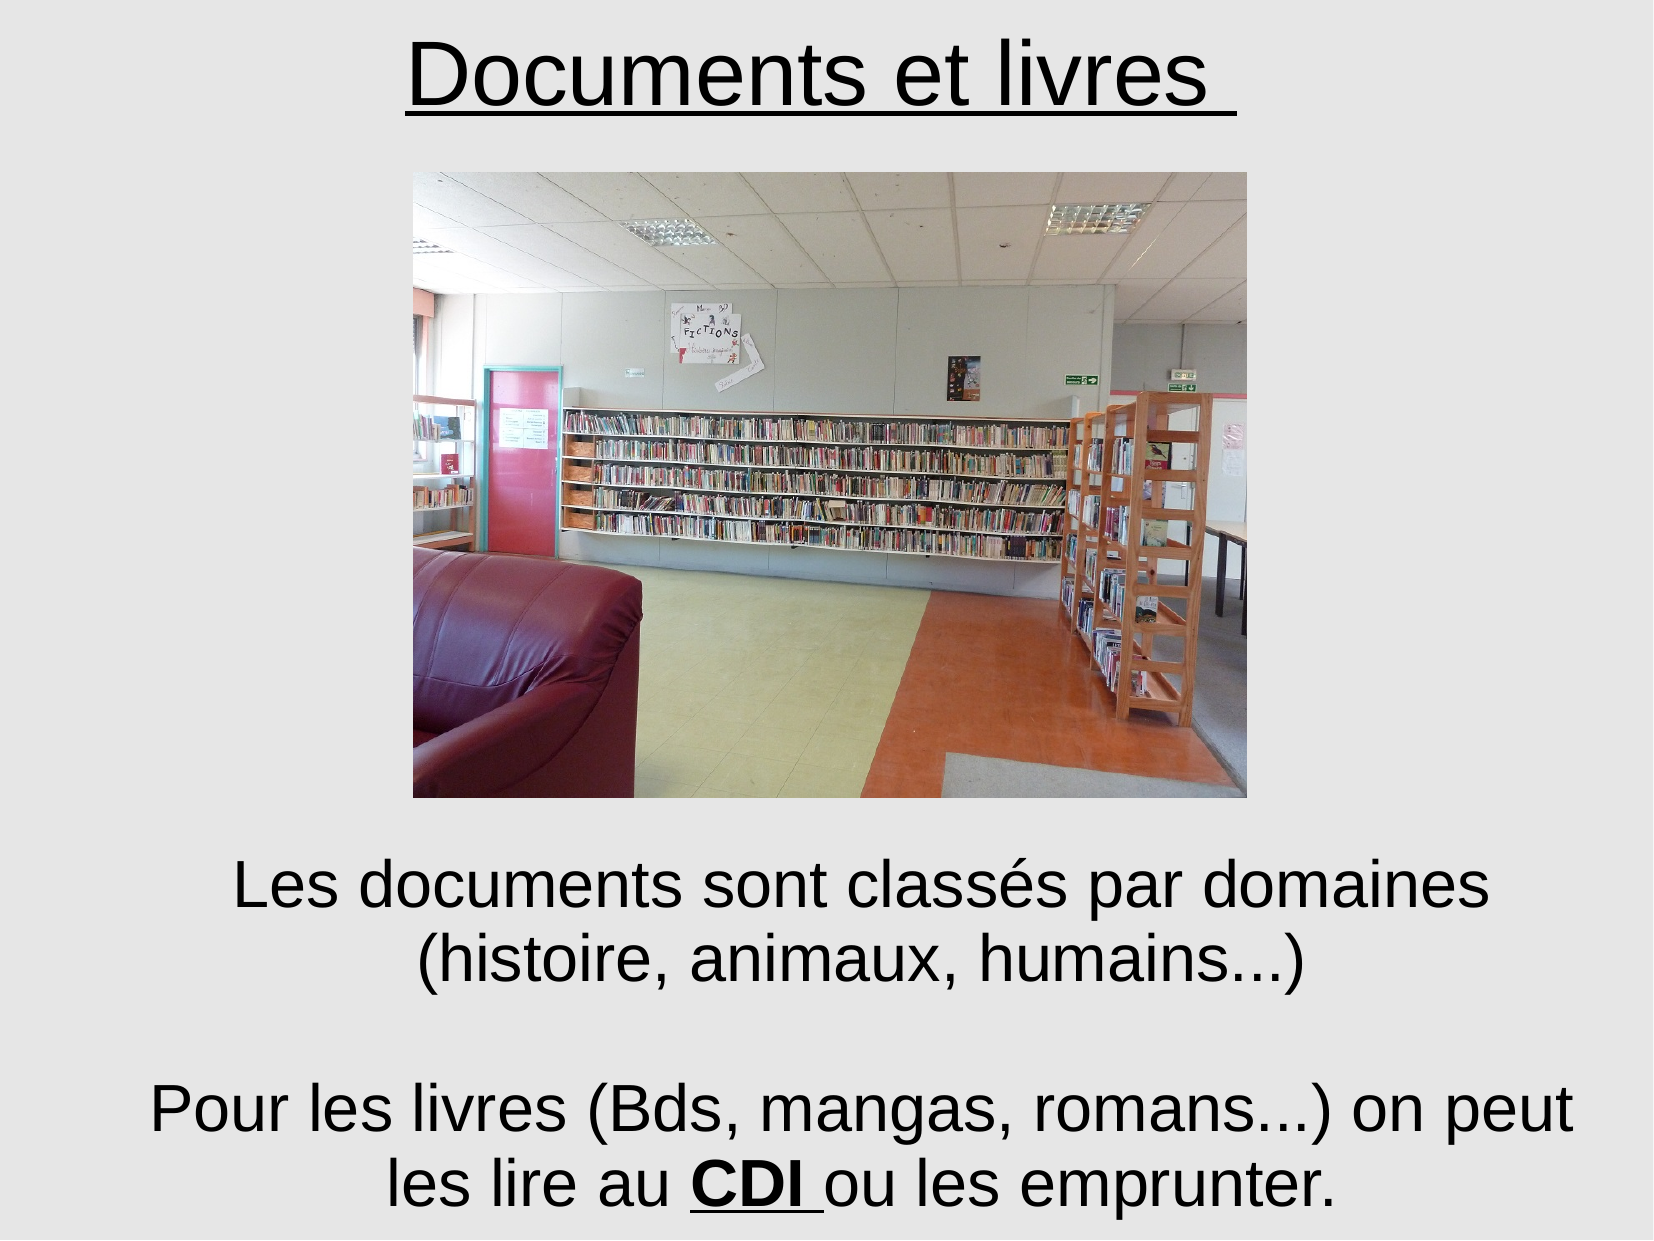

# Documents et livres
Les documents sont classés par domaines (histoire, animaux, humains...)
Pour les livres (Bds, mangas, romans...) on peut les lire au CDI ou les emprunter.